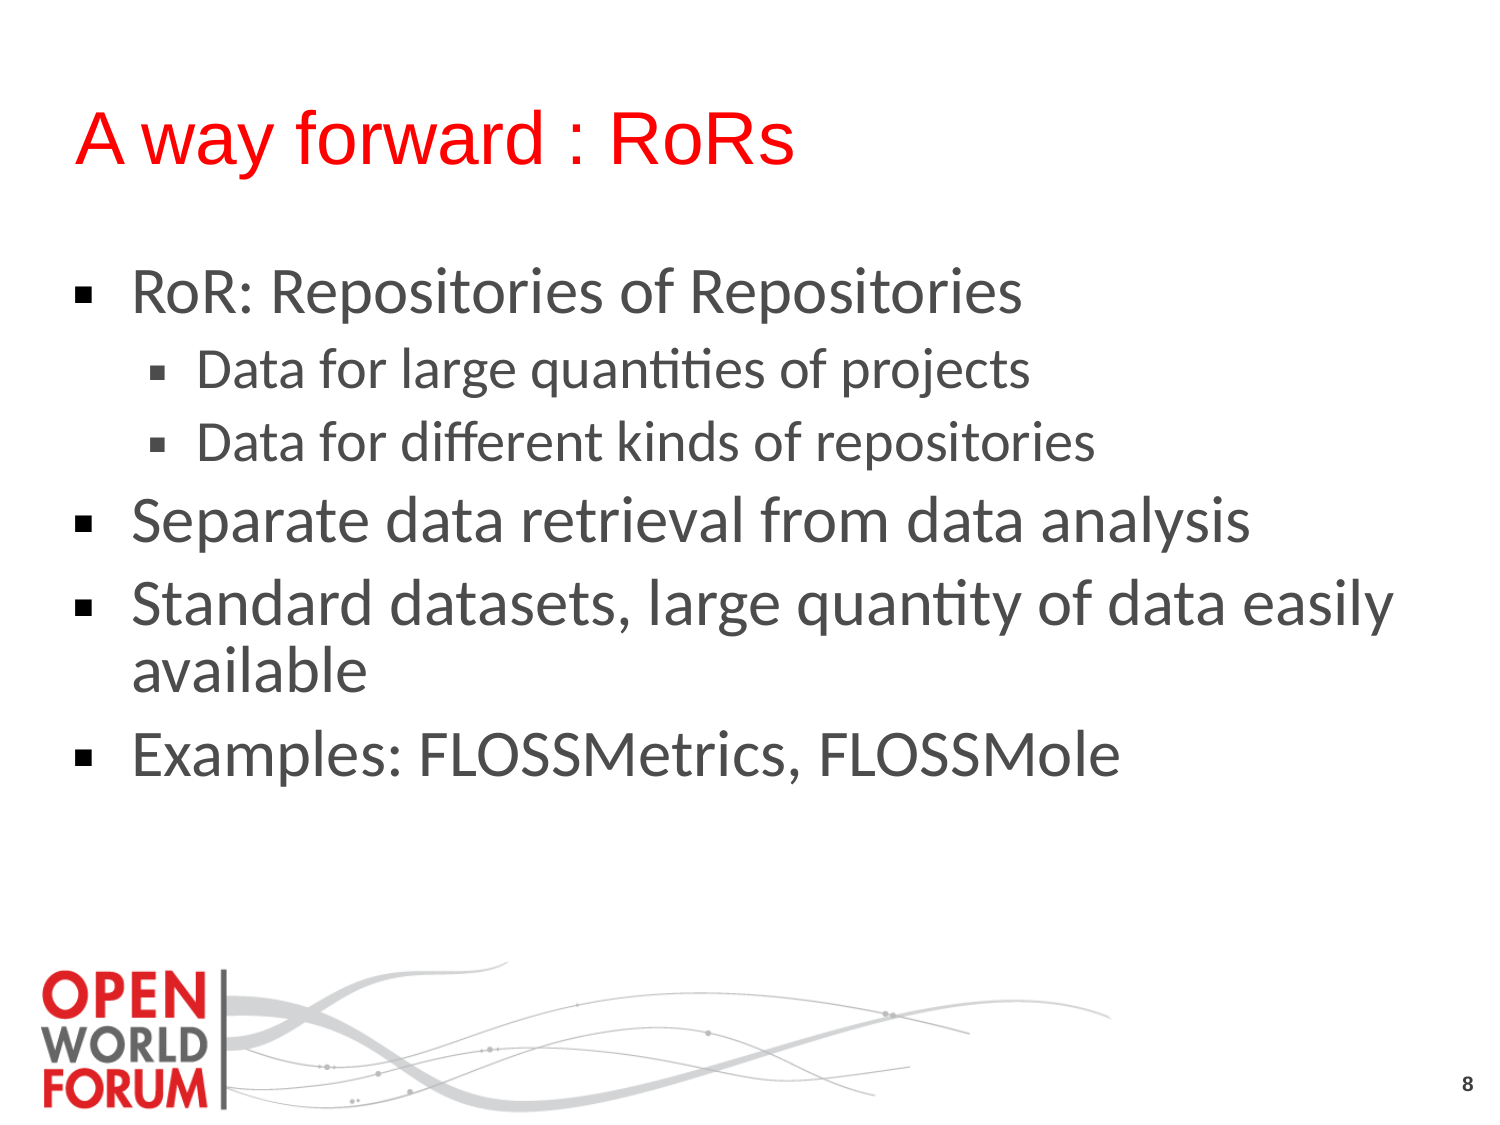

# A way forward : RoRs
RoR: Repositories of Repositories
Data for large quantities of projects
Data for different kinds of repositories
Separate data retrieval from data analysis
Standard datasets, large quantity of data easily available
Examples: FLOSSMetrics, FLOSSMole
8